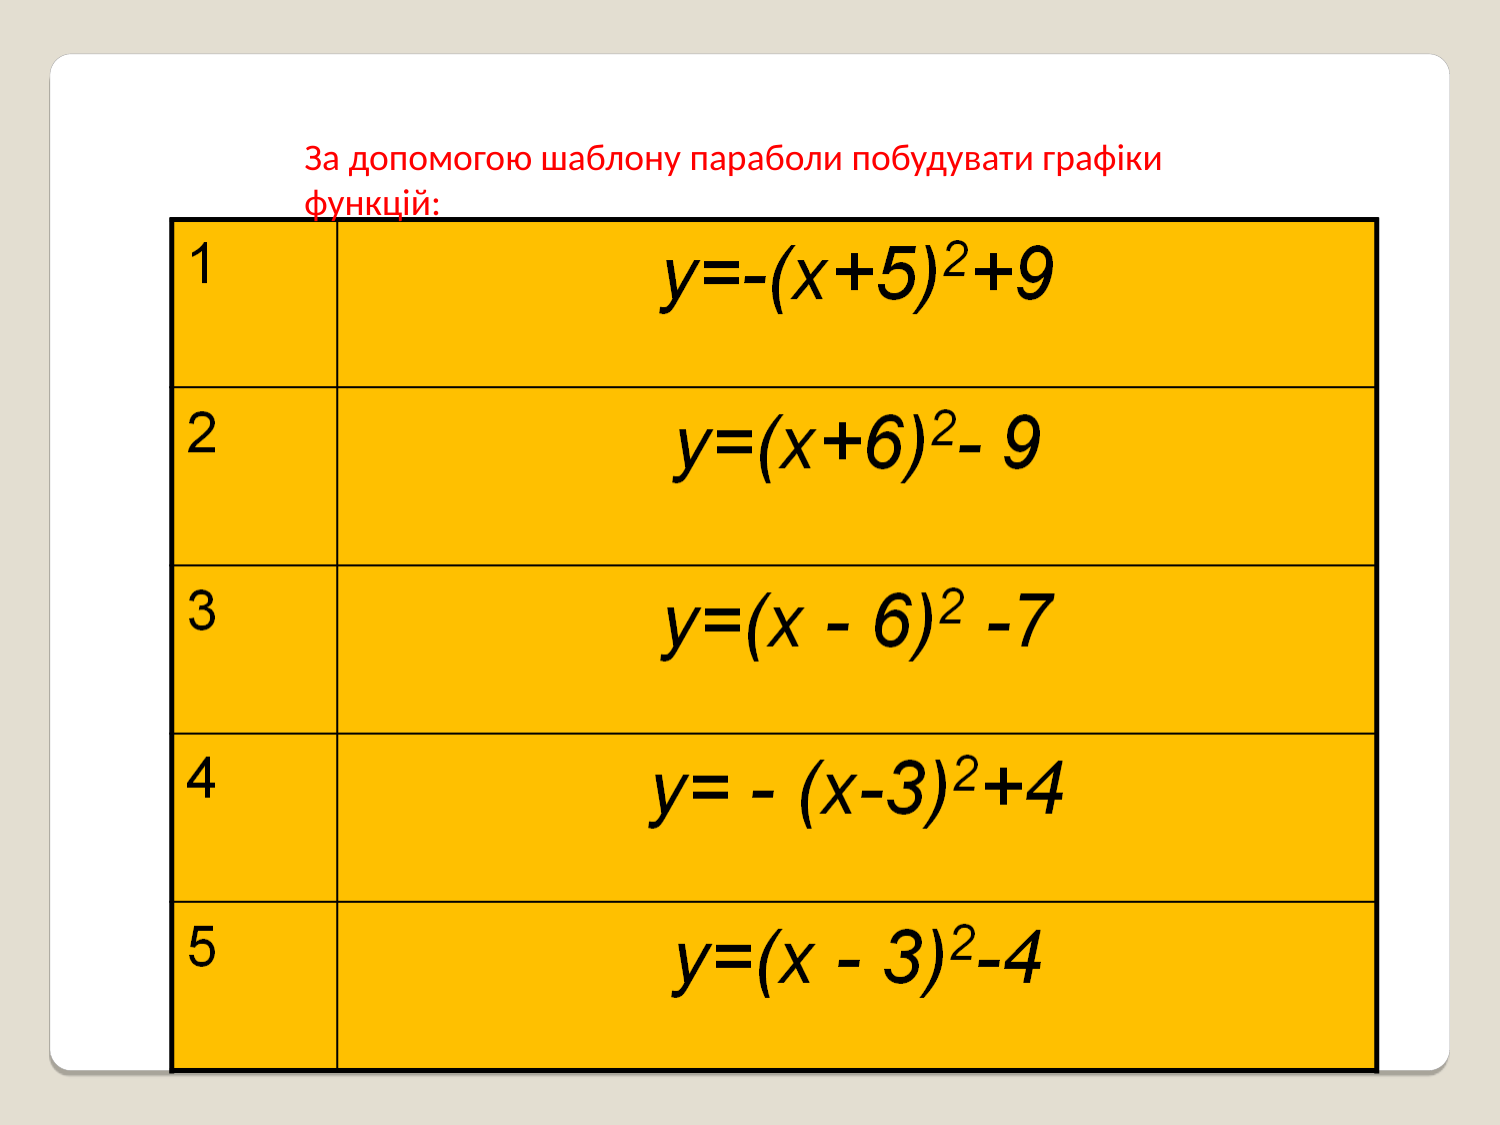

За допомогою шаблону параболи побудувати графіки функцій: